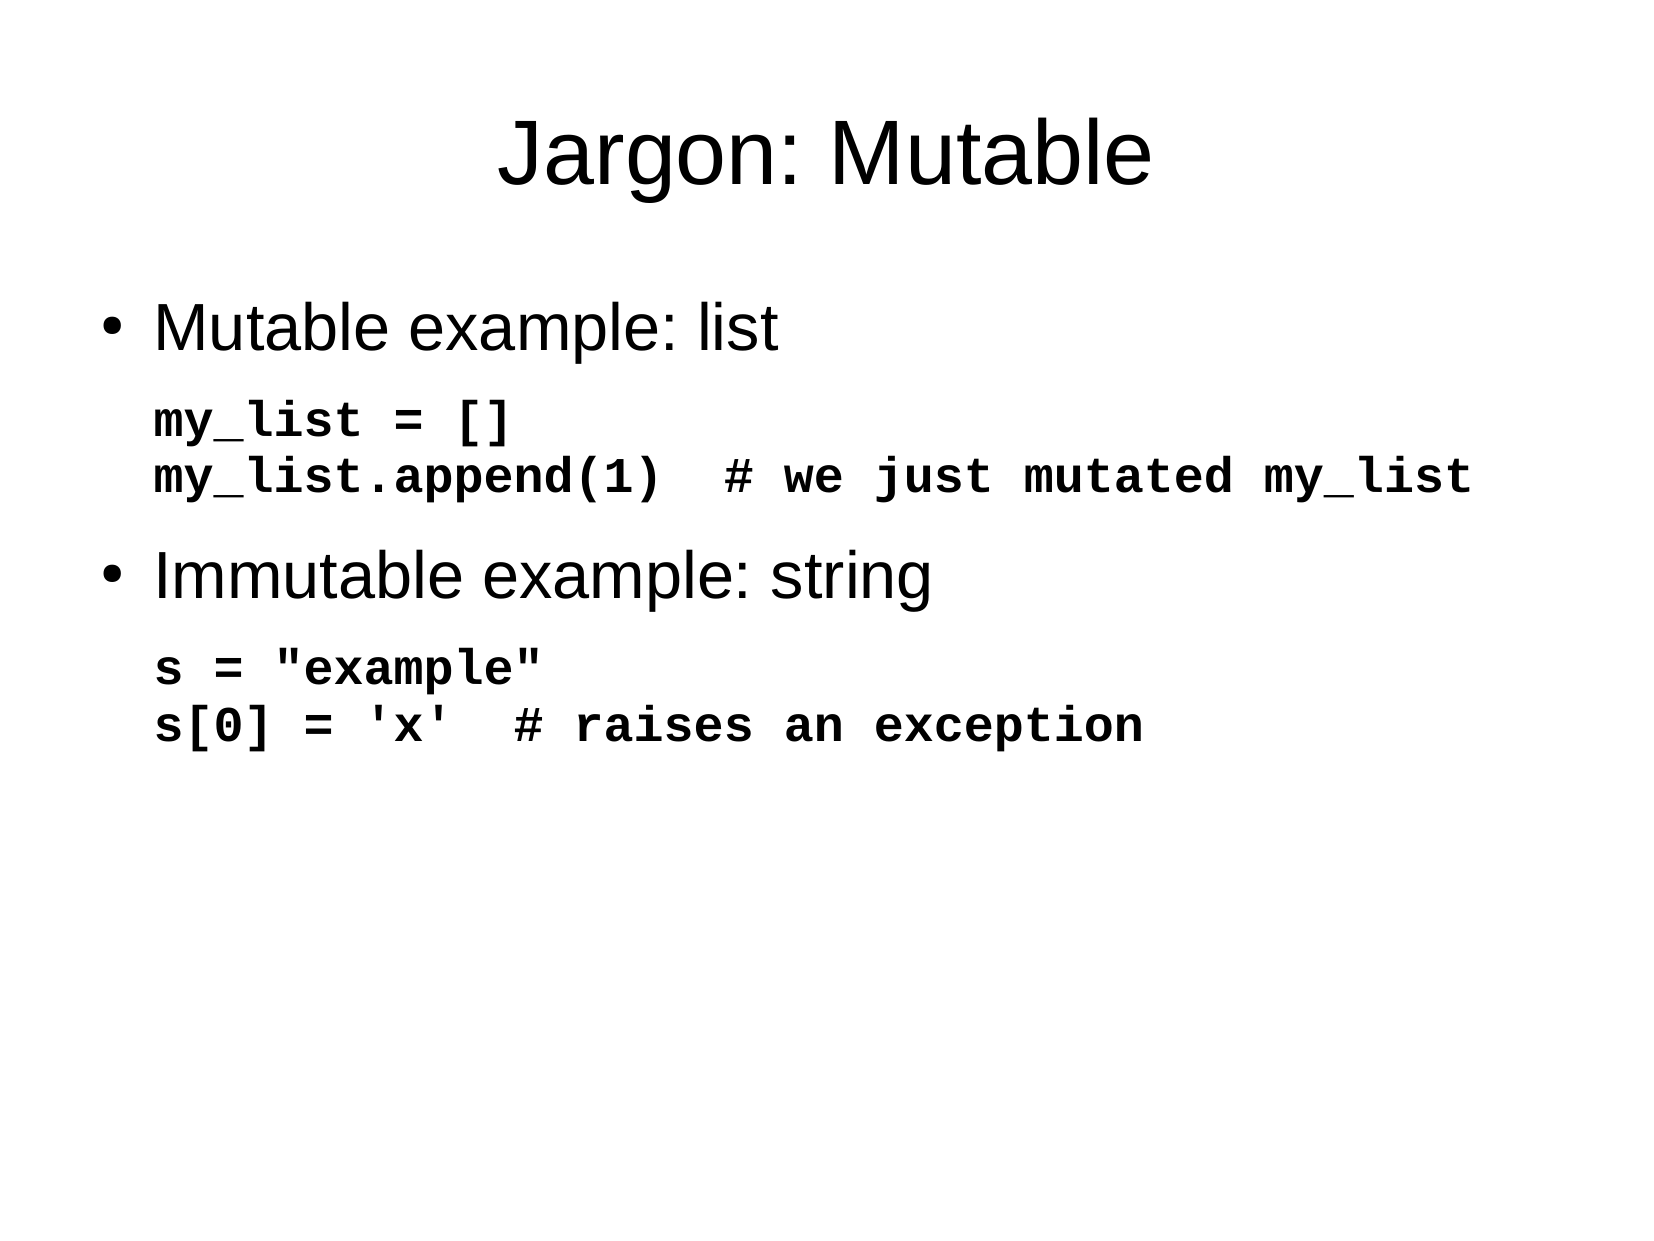

# Jargon: Mutable
Mutable example: list
my_list = []
my_list.append(1) # we just mutated my_list
Immutable example: string
s = "example"
s[0] = 'x' # raises an exception